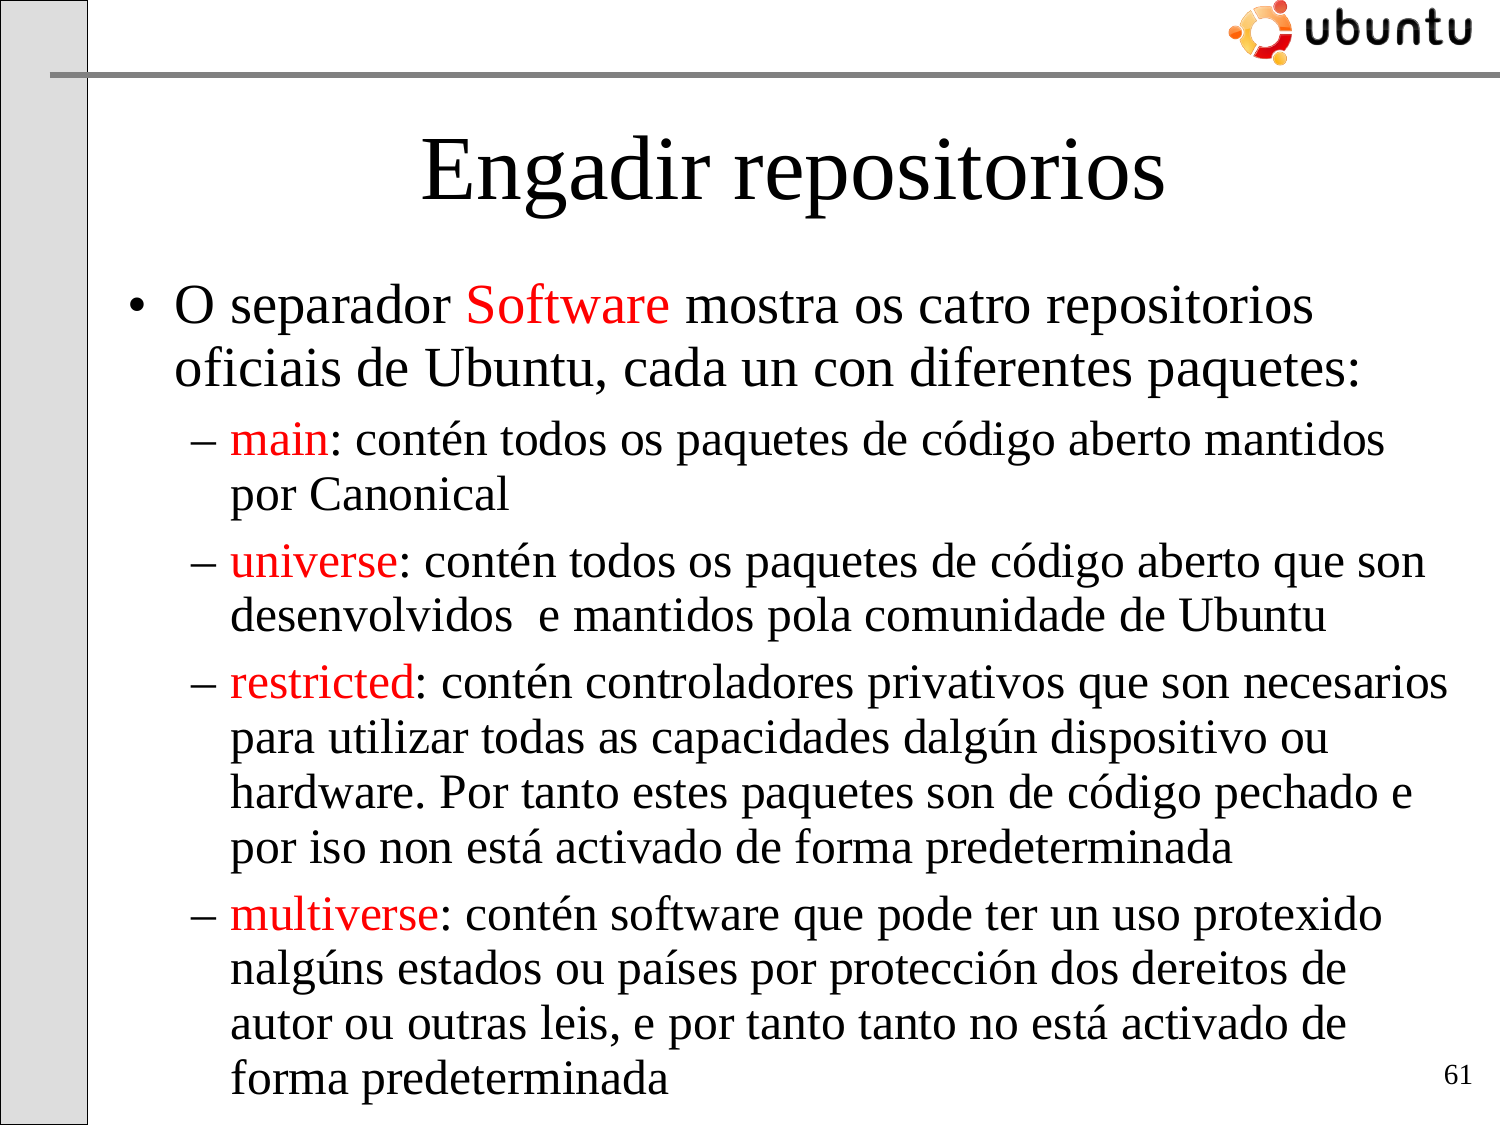

# Engadir repositorios
O separador Software mostra os catro repositorios oficiais de Ubuntu, cada un con diferentes paquetes:
main: contén todos os paquetes de código aberto mantidos por Canonical
universe: contén todos os paquetes de código aberto que son desenvolvidos e mantidos pola comunidade de Ubuntu
restricted: contén controladores privativos que son necesarios para utilizar todas as capacidades dalgún dispositivo ou hardware. Por tanto estes paquetes son de código pechado e por iso non está activado de forma predeterminada
multiverse: contén software que pode ter un uso protexido nalgúns estados ou países por protección dos dereitos de autor ou outras leis, e por tanto tanto no está activado de forma predeterminada
A opción Código fonte non debería estar seleccionada a menos que teña experiencia desenvolvendo aplicativos desde o código fonte
61